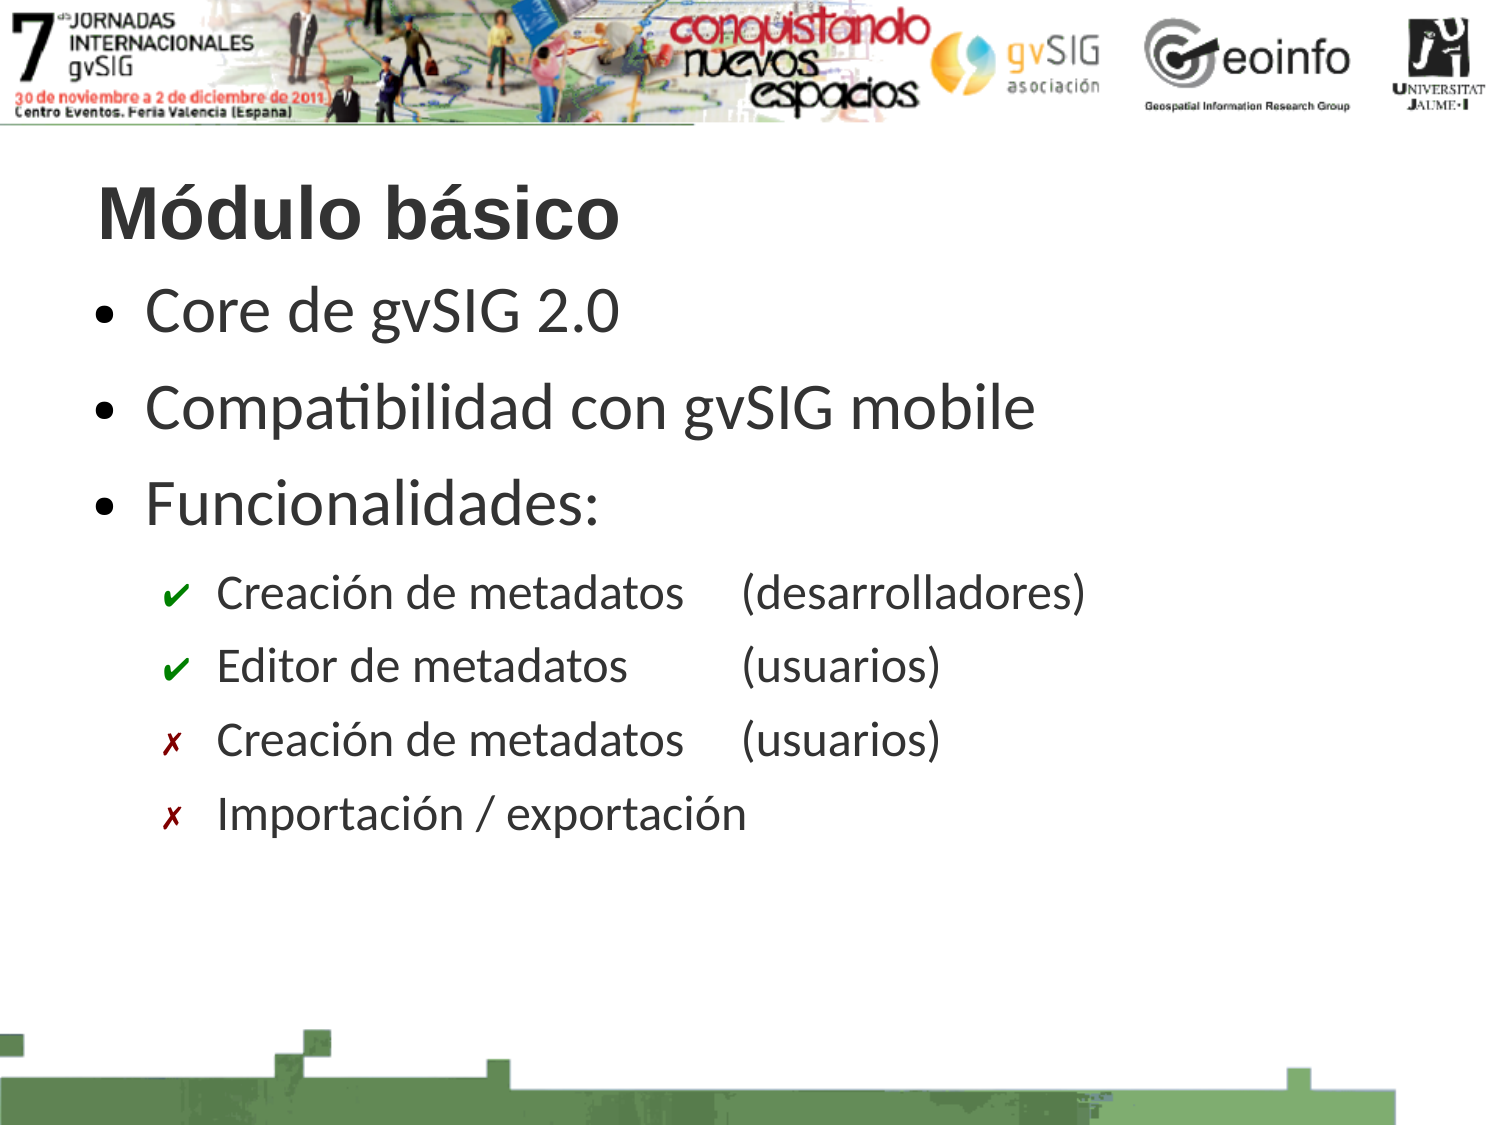

# Módulo básico
Core de gvSIG 2.0
Compatibilidad con gvSIG mobile
Funcionalidades:
Creación de metadatos (desarrolladores)
Editor de metadatos (usuarios)
Creación de metadatos (usuarios)
Importación / exportación